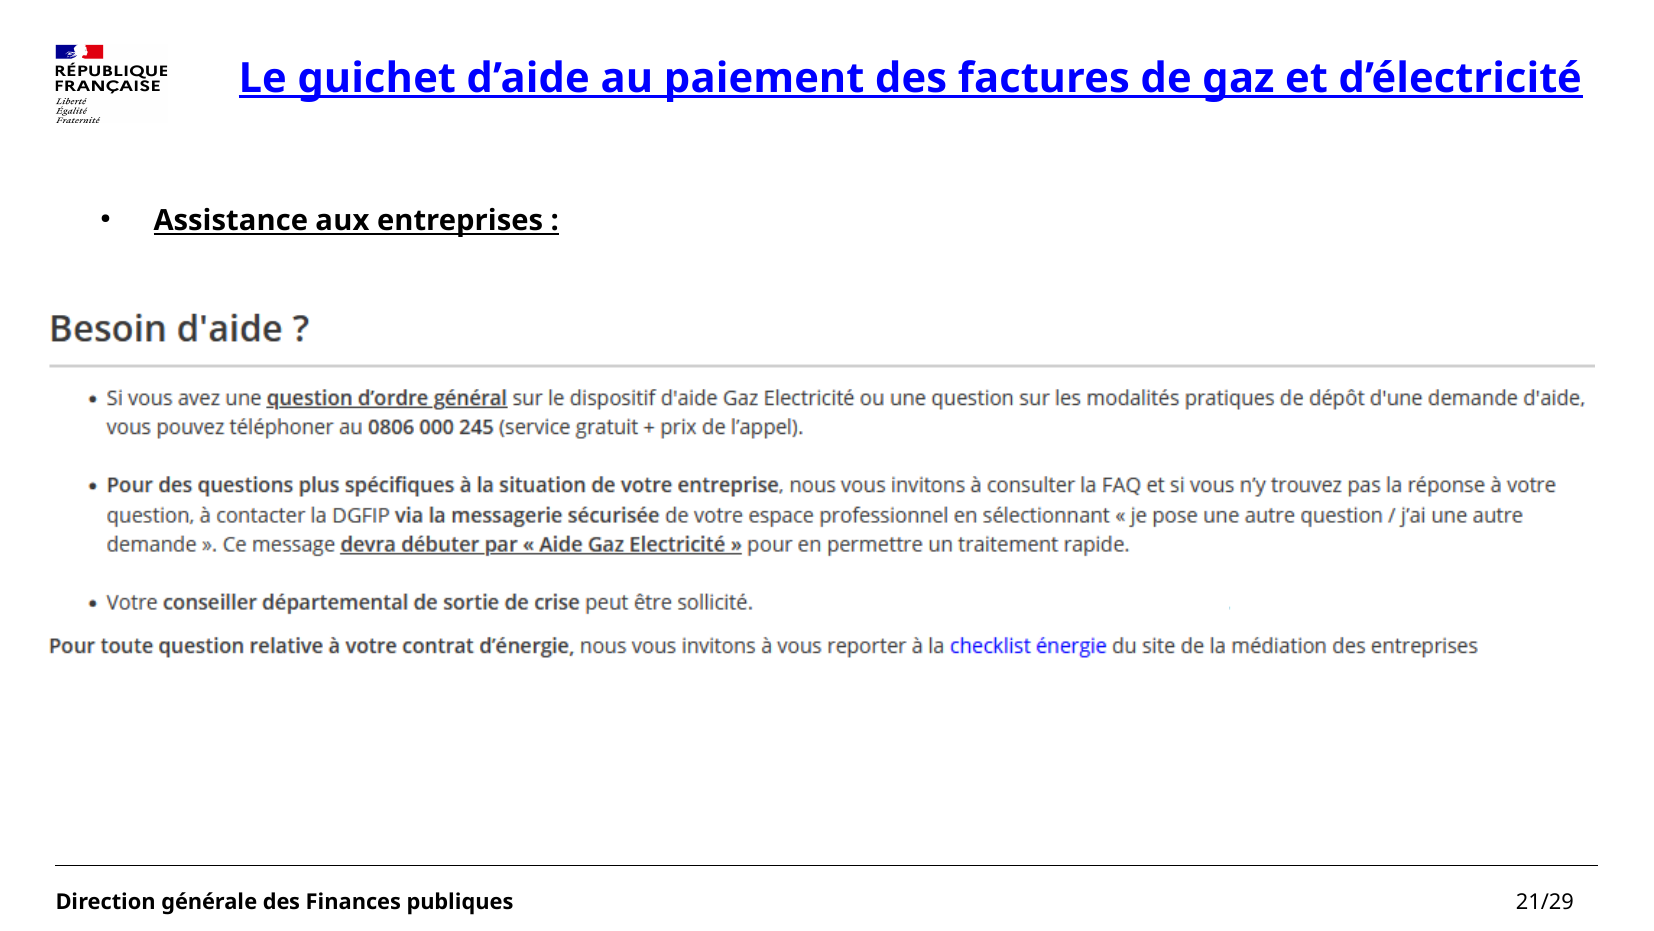

Le guichet d’aide au paiement des factures de gaz et d’électricité
# Assistance aux entreprises :